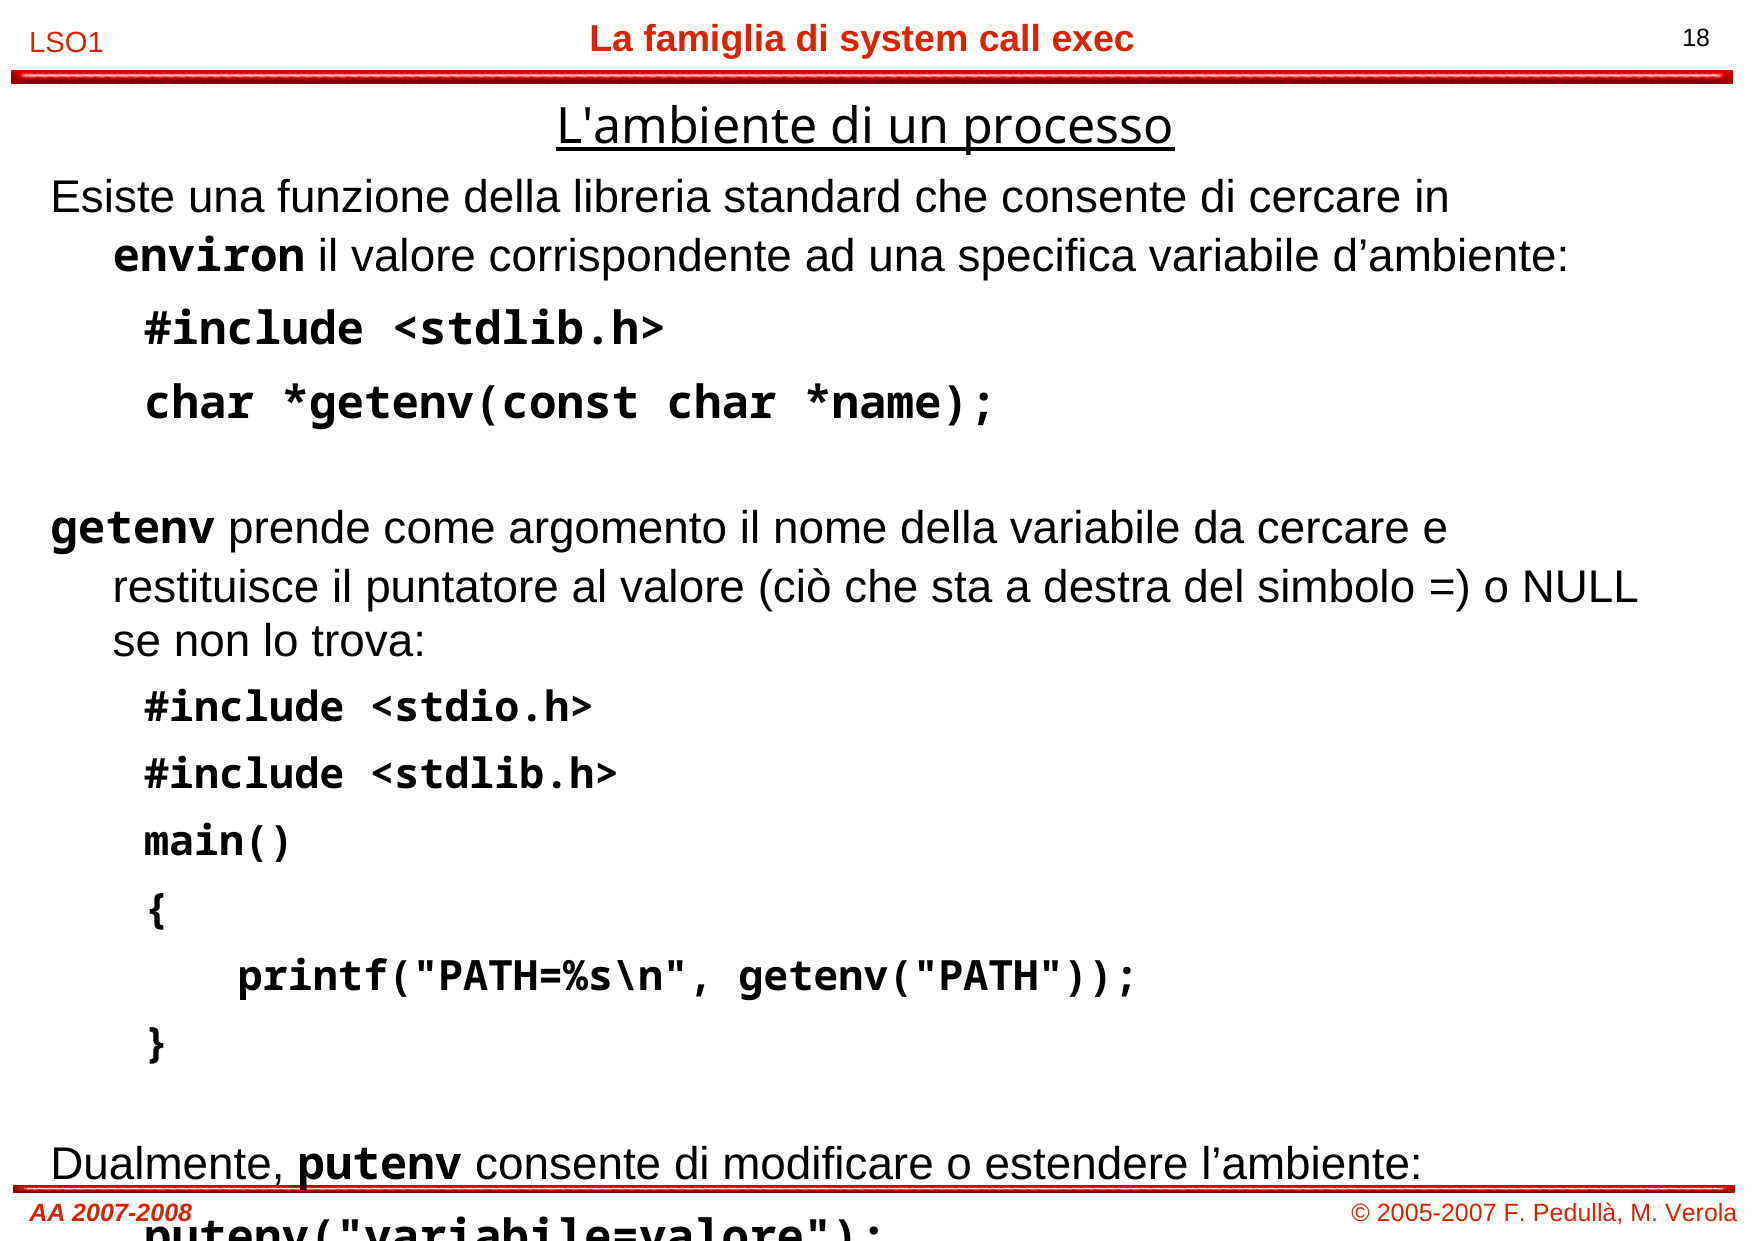

L'ambiente di un processo
# Esiste una funzione della libreria standard che consente di cercare in environ il valore corrispondente ad una specifica variabile d’ambiente:
#include <stdlib.h>
char *getenv(const char *name);
getenv prende come argomento il nome della variabile da cercare e restituisce il puntatore al valore (ciò che sta a destra del simbolo =) o NULL se non lo trova:
#include <stdio.h>
#include <stdlib.h>
main()
{
printf("PATH=%s\n", getenv("PATH"));
}
Dualmente, putenv consente di modificare o estendere l’ambiente:
putenv("variabile=valore");